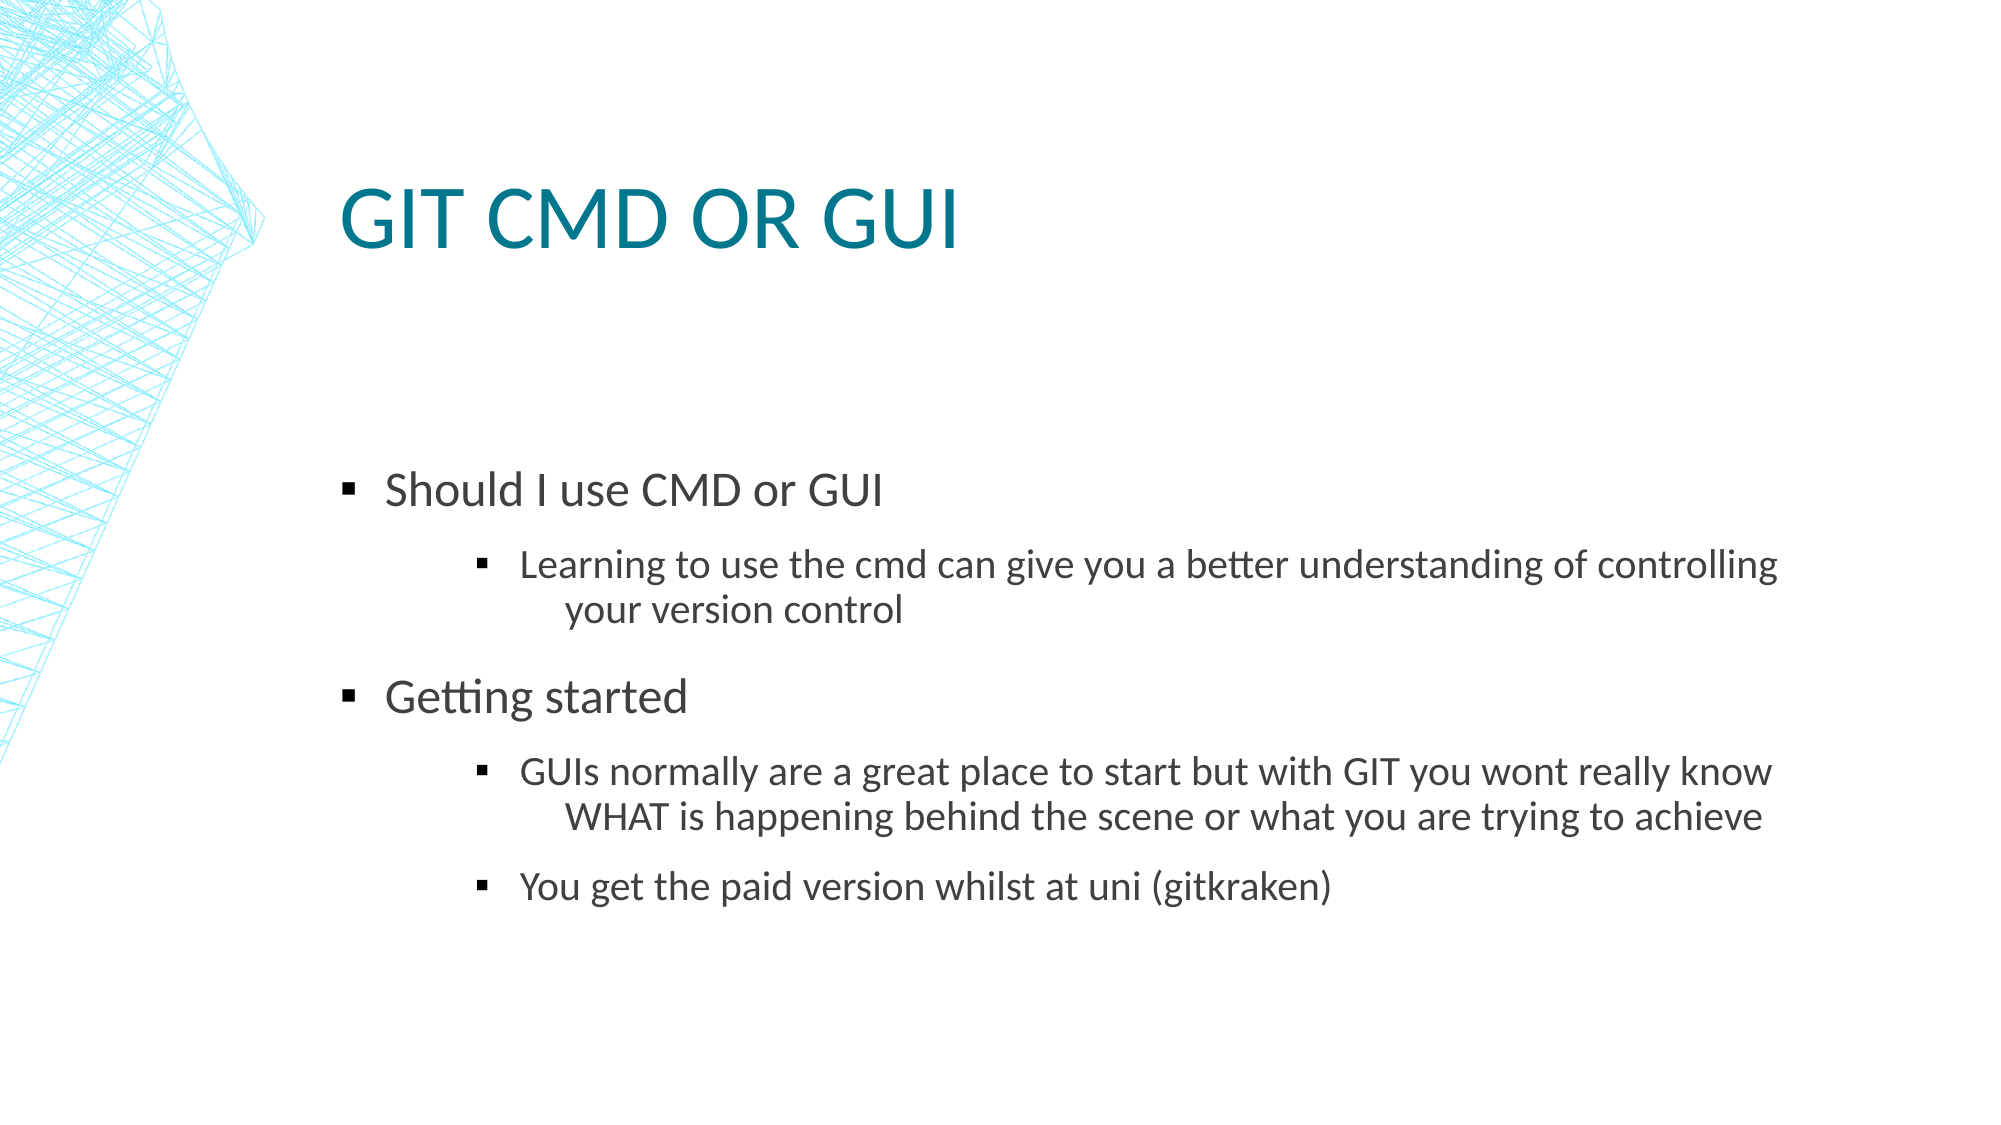

# GIT CMD or gui
Should I use CMD or GUI
Learning to use the cmd can give you a better understanding of controlling your version control
Getting started
GUIs normally are a great place to start but with GIT you wont really know WHAT is happening behind the scene or what you are trying to achieve
You get the paid version whilst at uni (gitkraken)